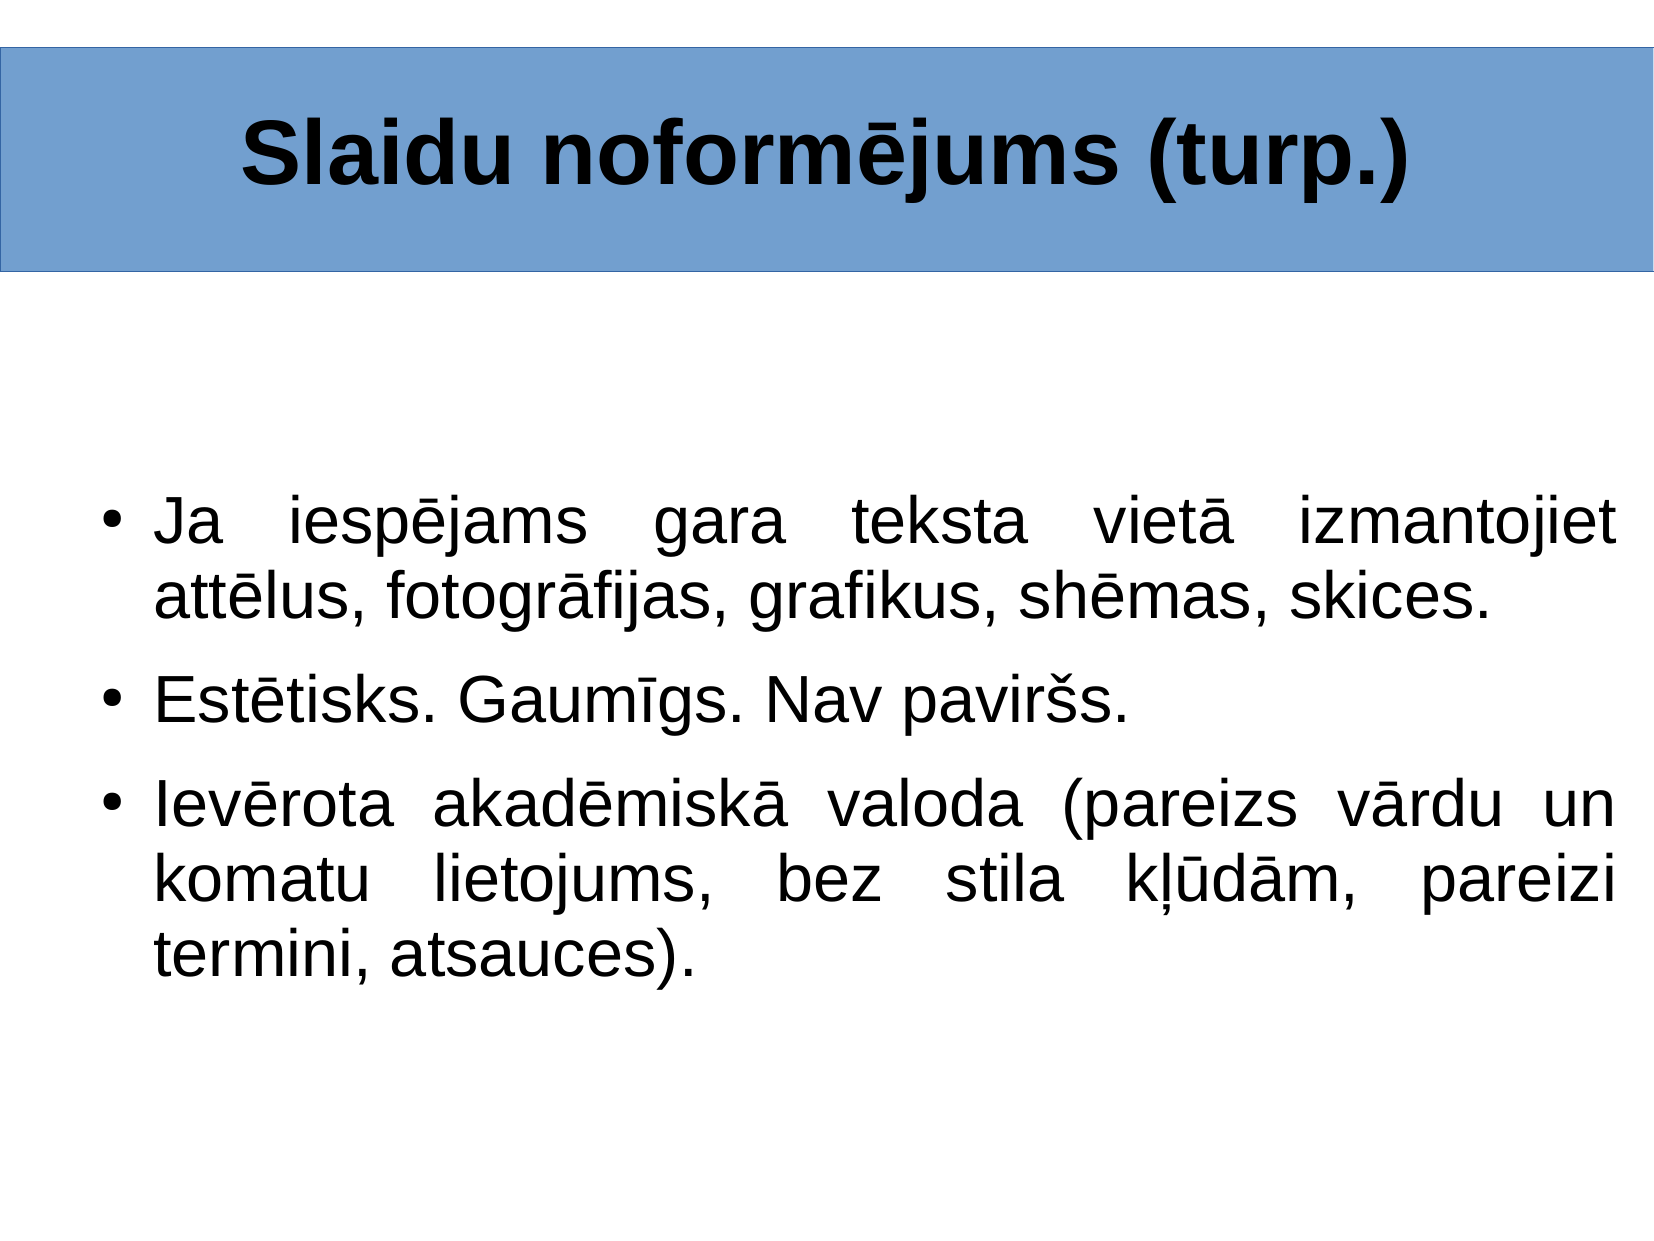

# Slaidu noformējums (turp.)
Ja iespējams gara teksta vietā izmantojiet attēlus, fotogrāfijas, grafikus, shēmas, skices.
Estētisks. Gaumīgs. Nav paviršs.
Ievērota akadēmiskā valoda (pareizs vārdu un komatu lietojums, bez stila kļūdām, pareizi termini, atsauces).